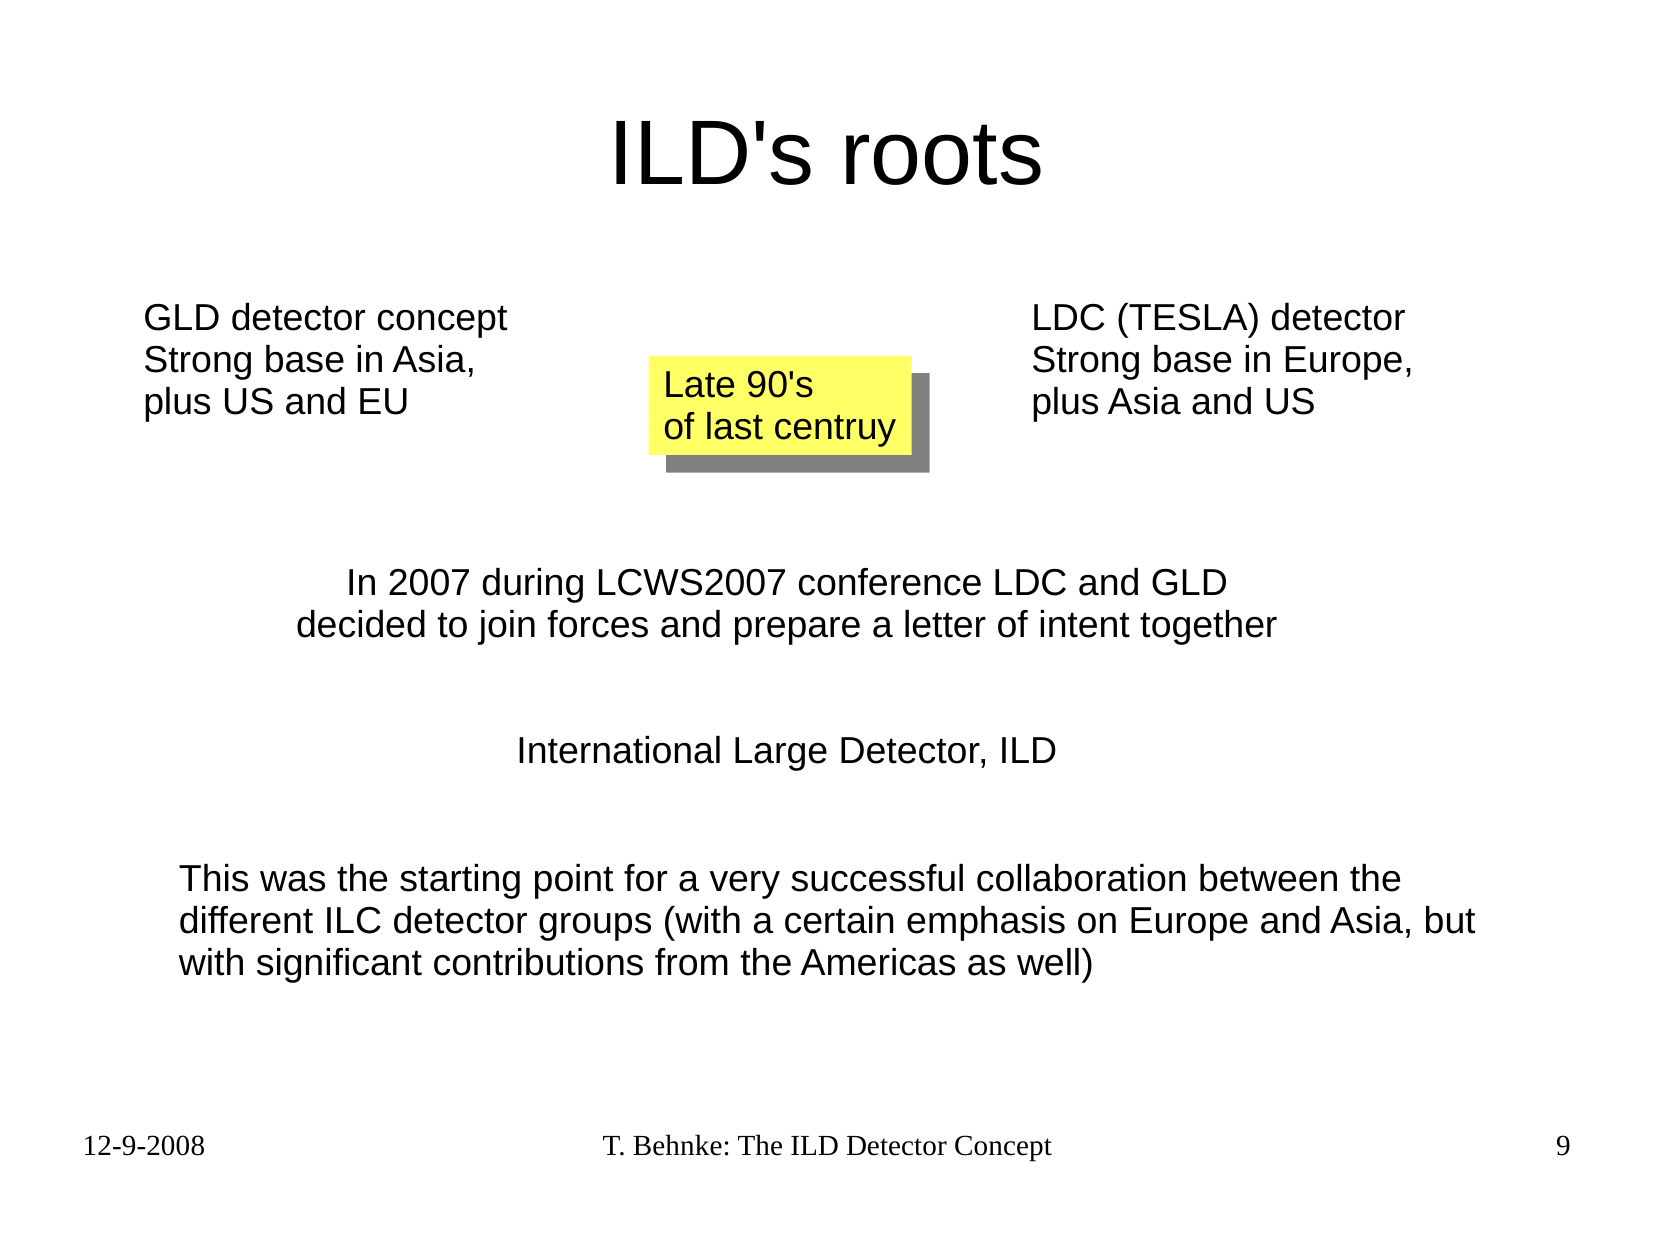

# ILD's roots
GLD detector concept
Strong base in Asia,
plus US and EU
LDC (TESLA) detector
Strong base in Europe,
plus Asia and US
Late 90's
of last centruy
In 2007 during LCWS2007 conference LDC and GLD
decided to join forces and prepare a letter of intent together
International Large Detector, ILD
This was the starting point for a very successful collaboration between the
different ILC detector groups (with a certain emphasis on Europe and Asia, but
with significant contributions from the Americas as well)
12-9-2008
T. Behnke: The ILD Detector Concept
9